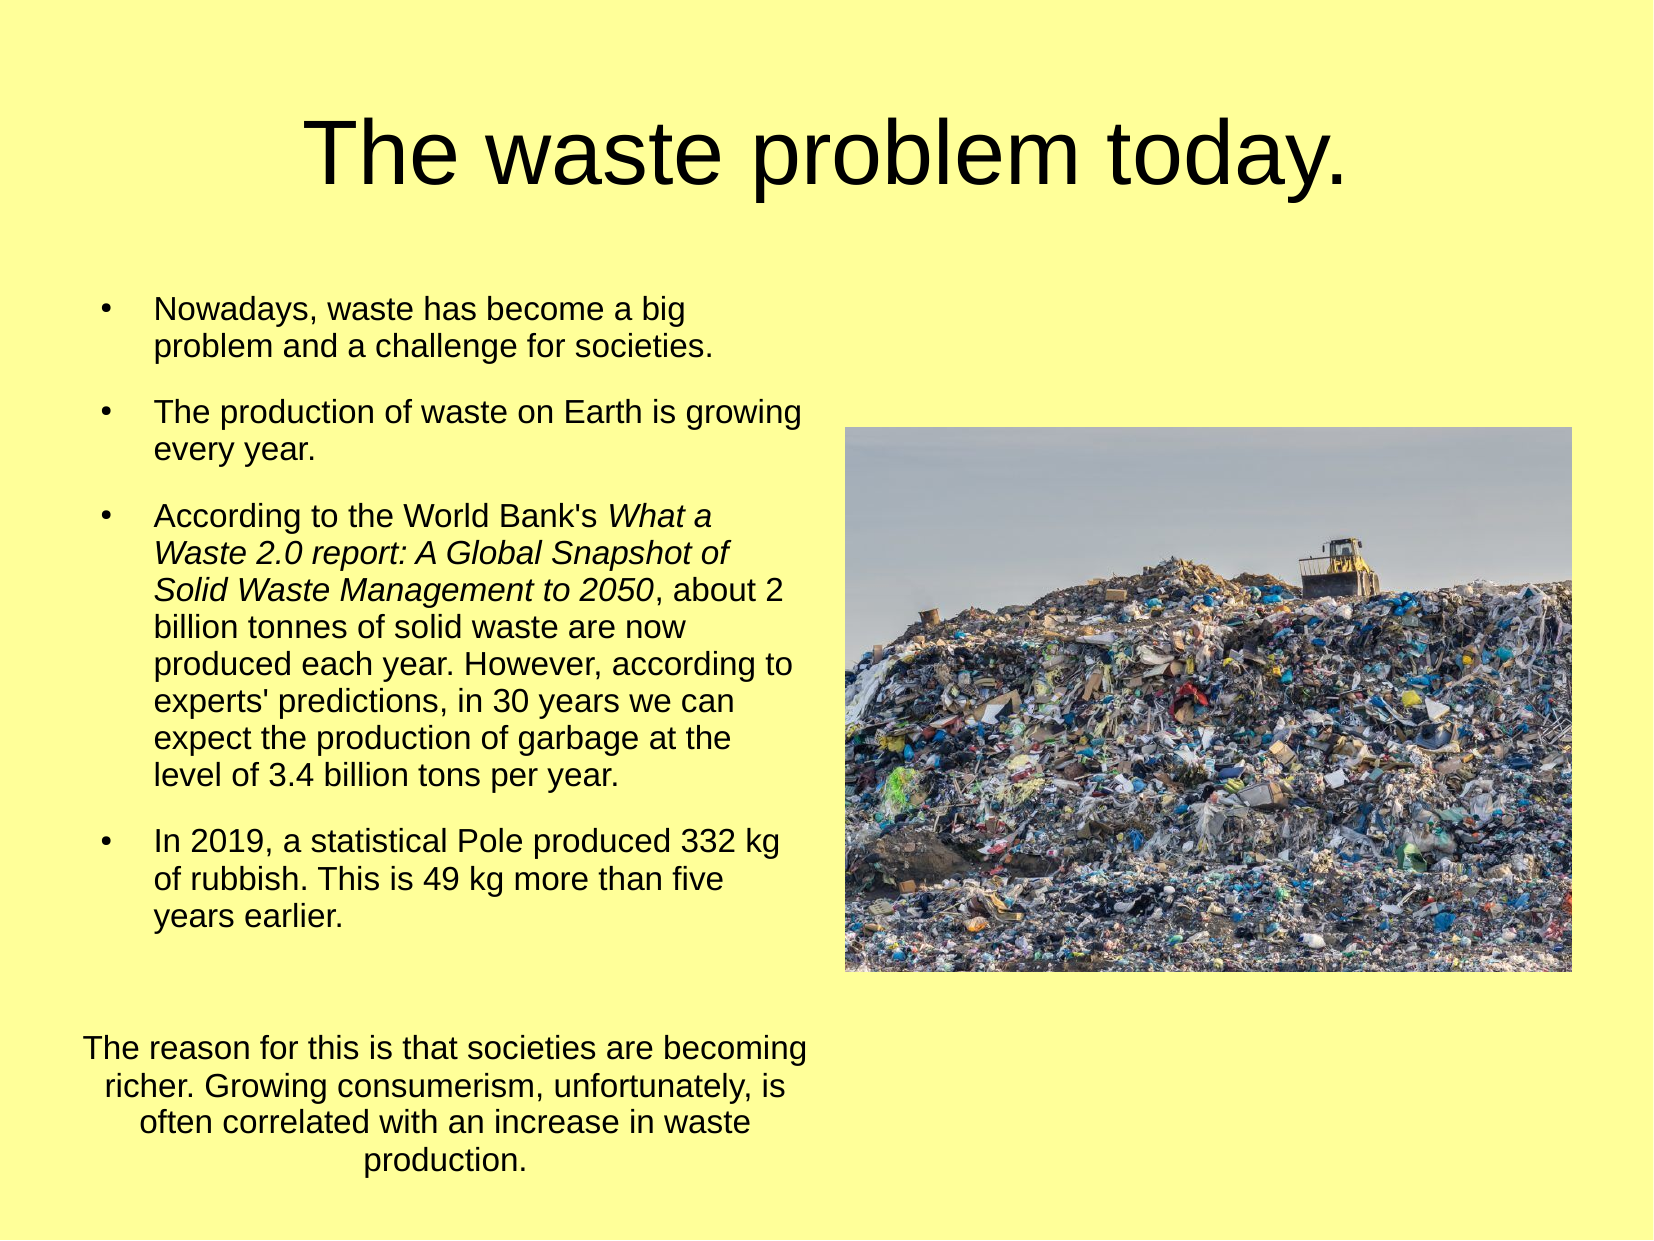

# The waste problem today.
Nowadays, waste has become a big problem and a challenge for societies.
The production of waste on Earth is growing every year.
According to the World Bank's What a Waste 2.0 report: A Global Snapshot of Solid Waste Management to 2050, about 2 billion tonnes of solid waste are now produced each year. However, according to experts' predictions, in 30 years we can expect the production of garbage at the level of 3.4 billion tons per year.
In 2019, a statistical Pole produced 332 kg of rubbish. This is 49 kg more than five years earlier.
The reason for this is that societies are becoming richer. Growing consumerism, unfortunately, is often correlated with an increase in waste production.